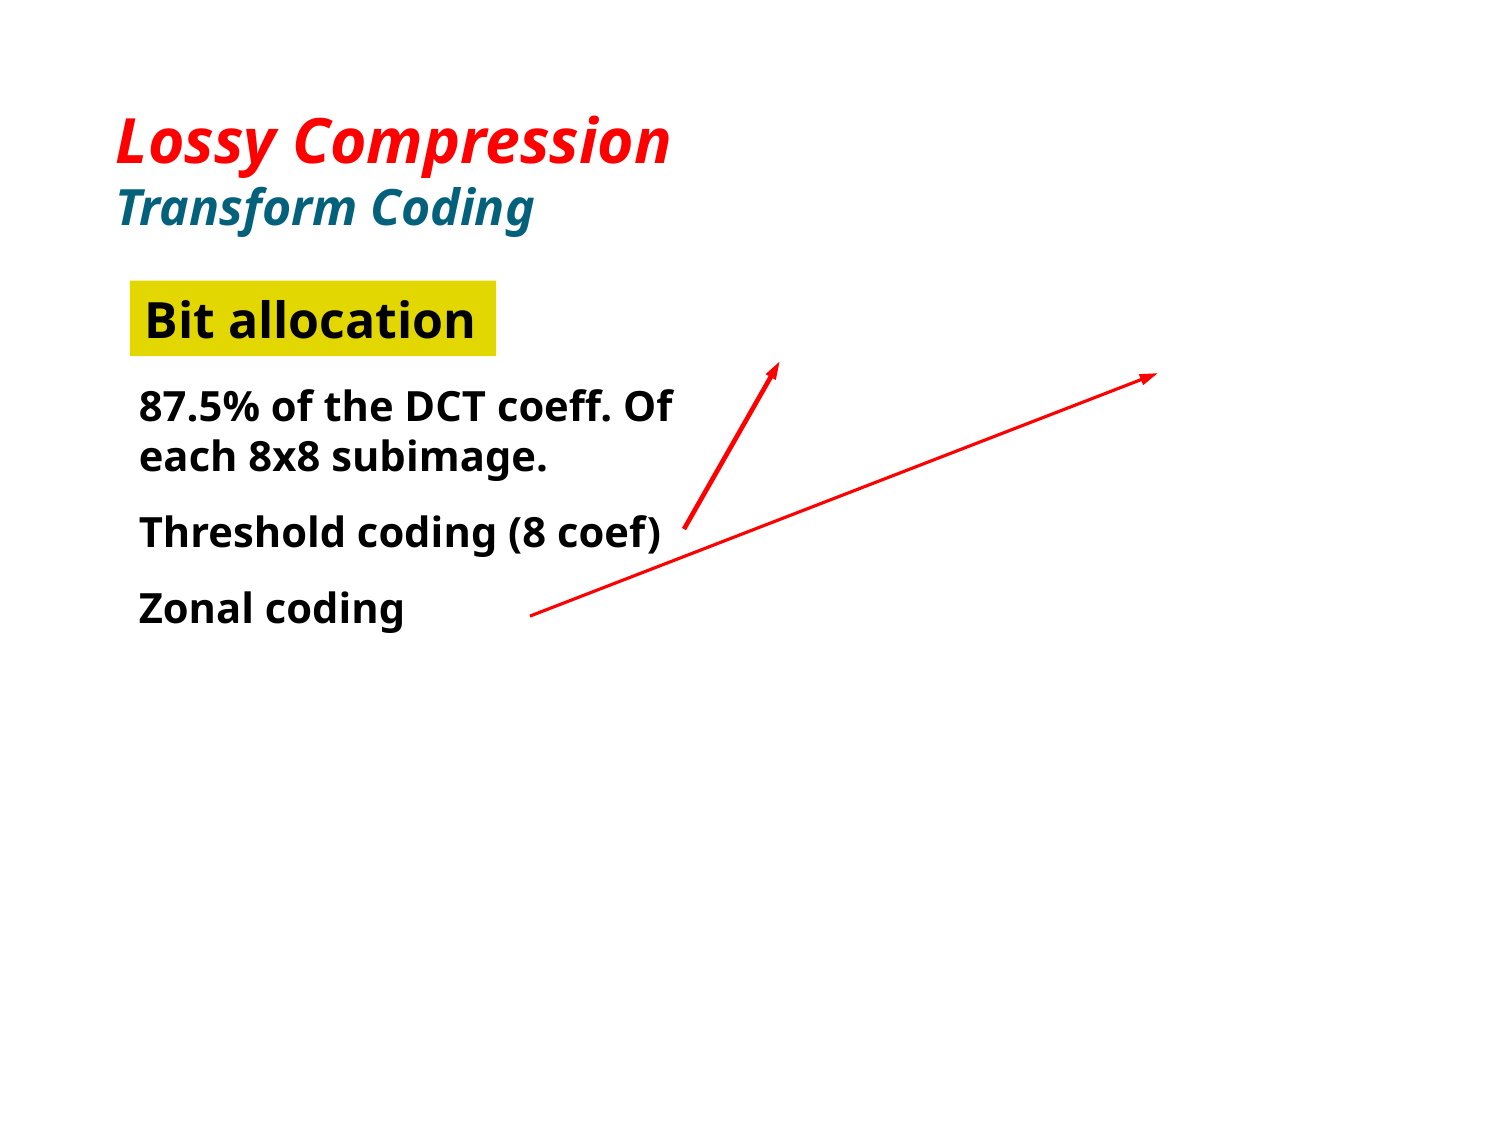

Lossy Compression
Transform Coding
Bit allocation
87.5% of the DCT coeff. Of each 8x8 subimage.
Threshold coding (8 coef)
Zonal coding